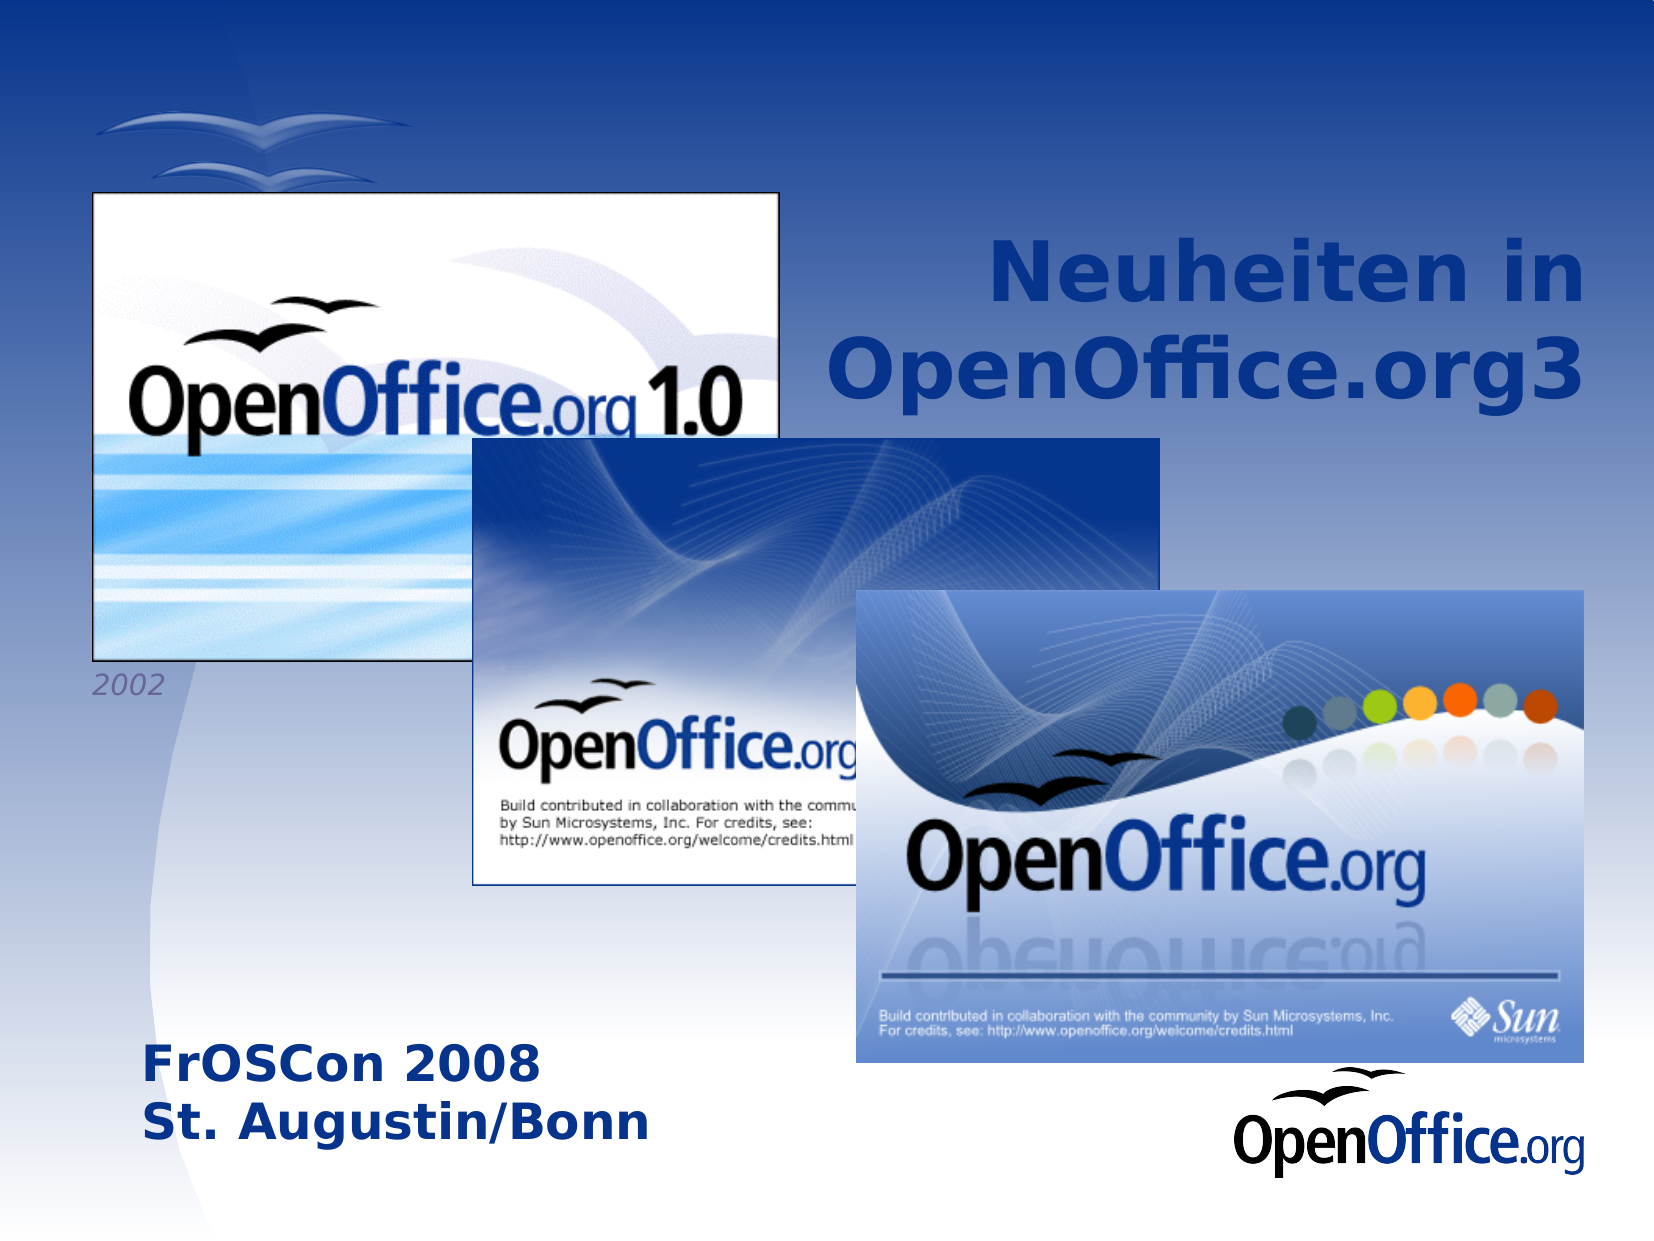

2002
# Neuheiten in OpenOffice.org3
2005
FrOSCon 2008
St. Augustin/Bonn